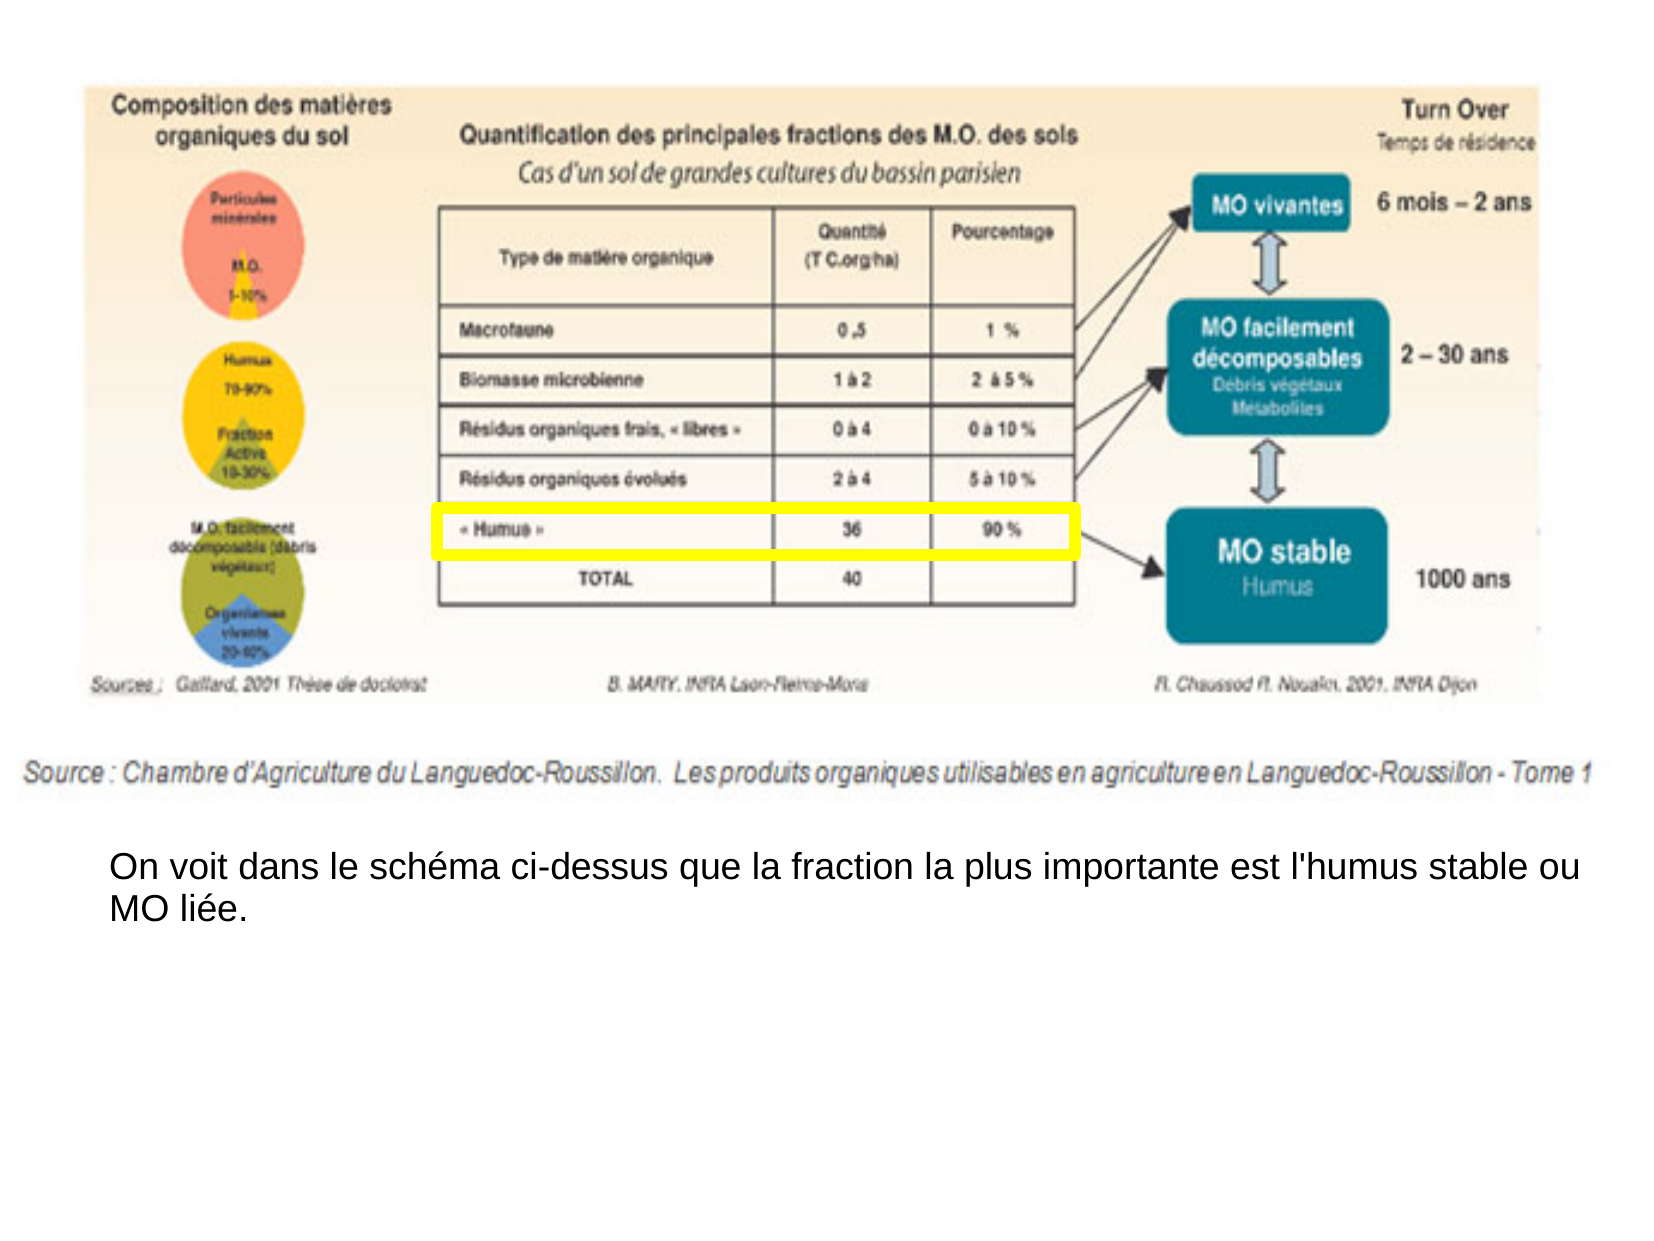

On voit dans le schéma ci-dessus que la fraction la plus importante est l'humus stable ou MO liée.